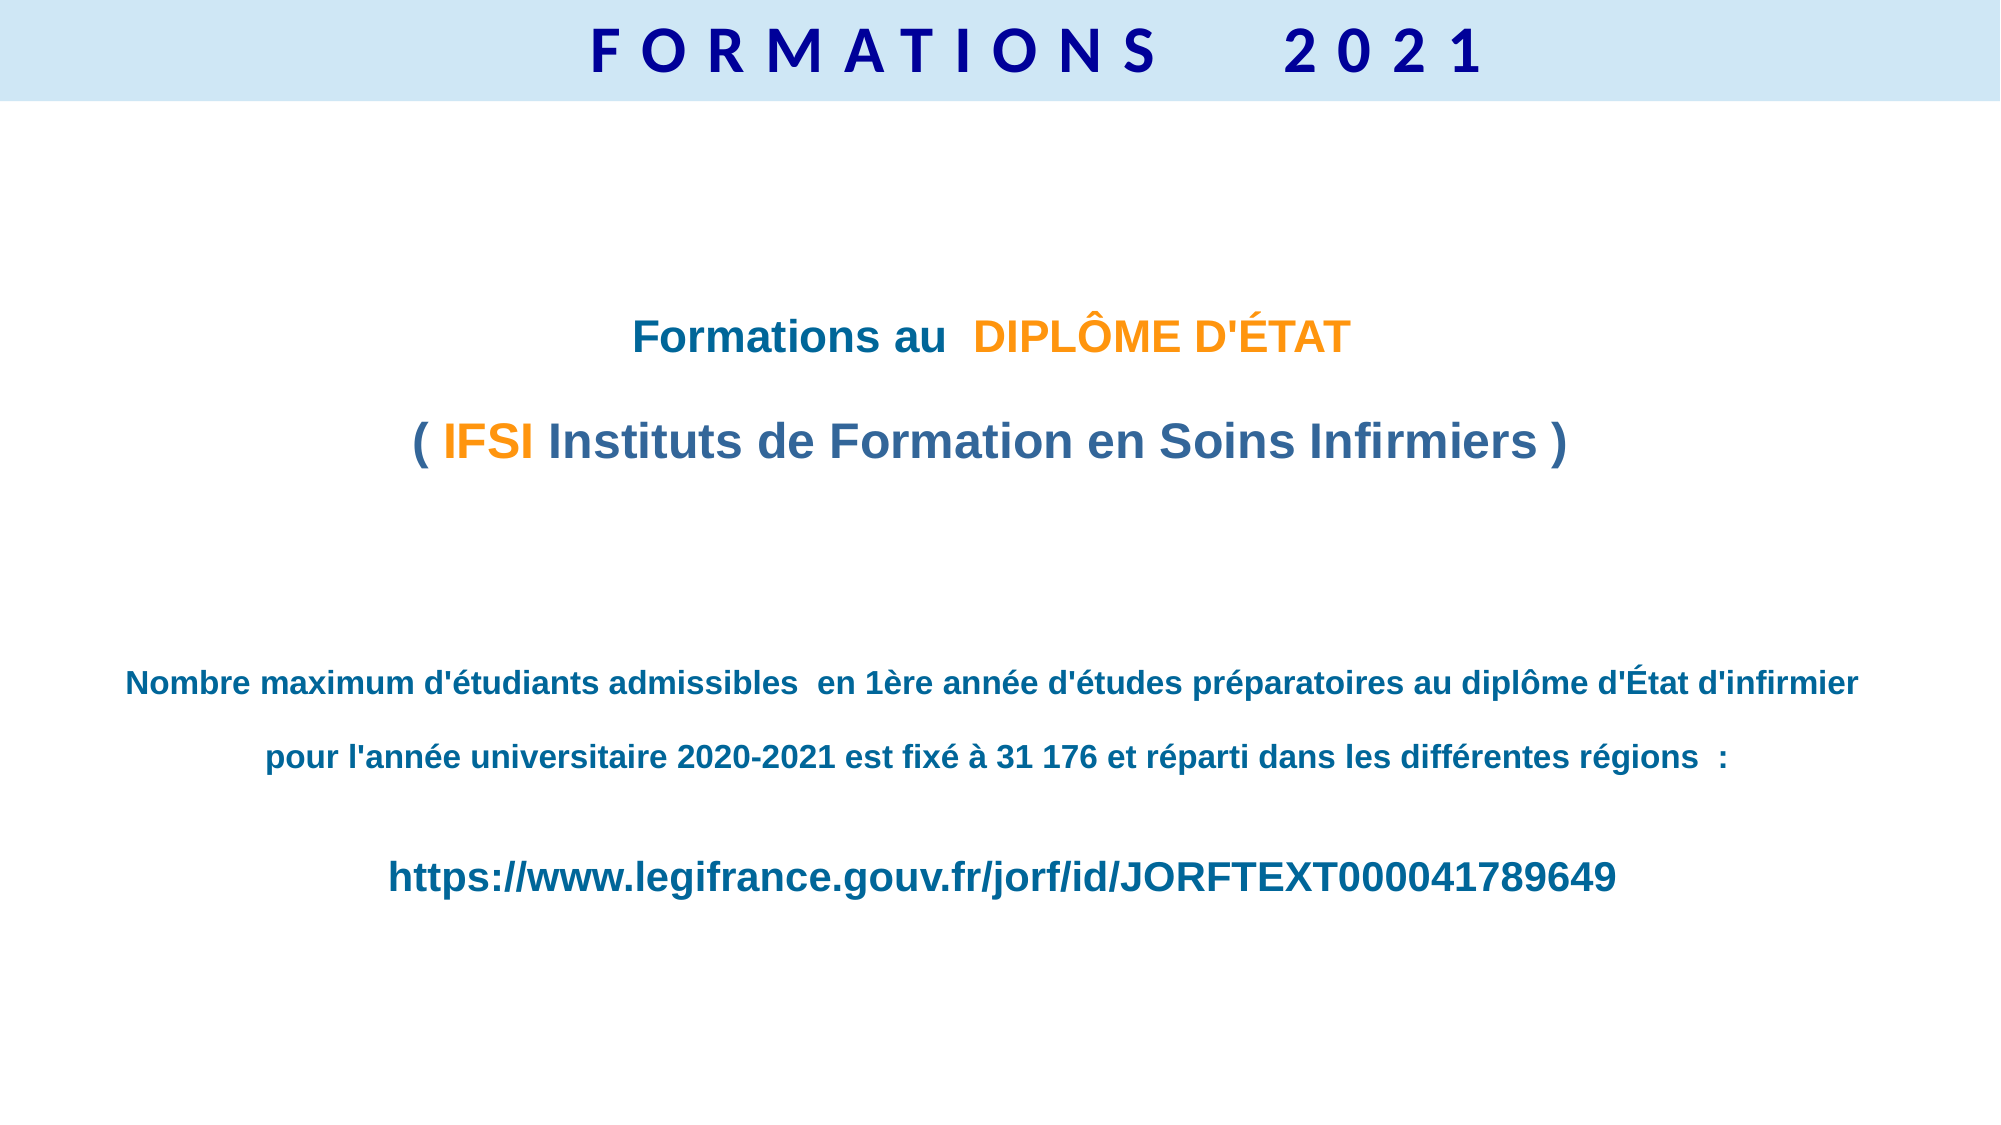

# FORMATIONS 2021
Formations au DIPLÔME D'ÉTAT
( IFSI Instituts de Formation en Soins Infirmiers )
Nombre maximum d'étudiants admissibles en 1ère année d'études préparatoires au diplôme d'État d'infirmier
pour l'année universitaire 2020-2021 est fixé à 31 176 et réparti dans les différentes régions :
 https://www.legifrance.gouv.fr/jorf/id/JORFTEXT000041789649